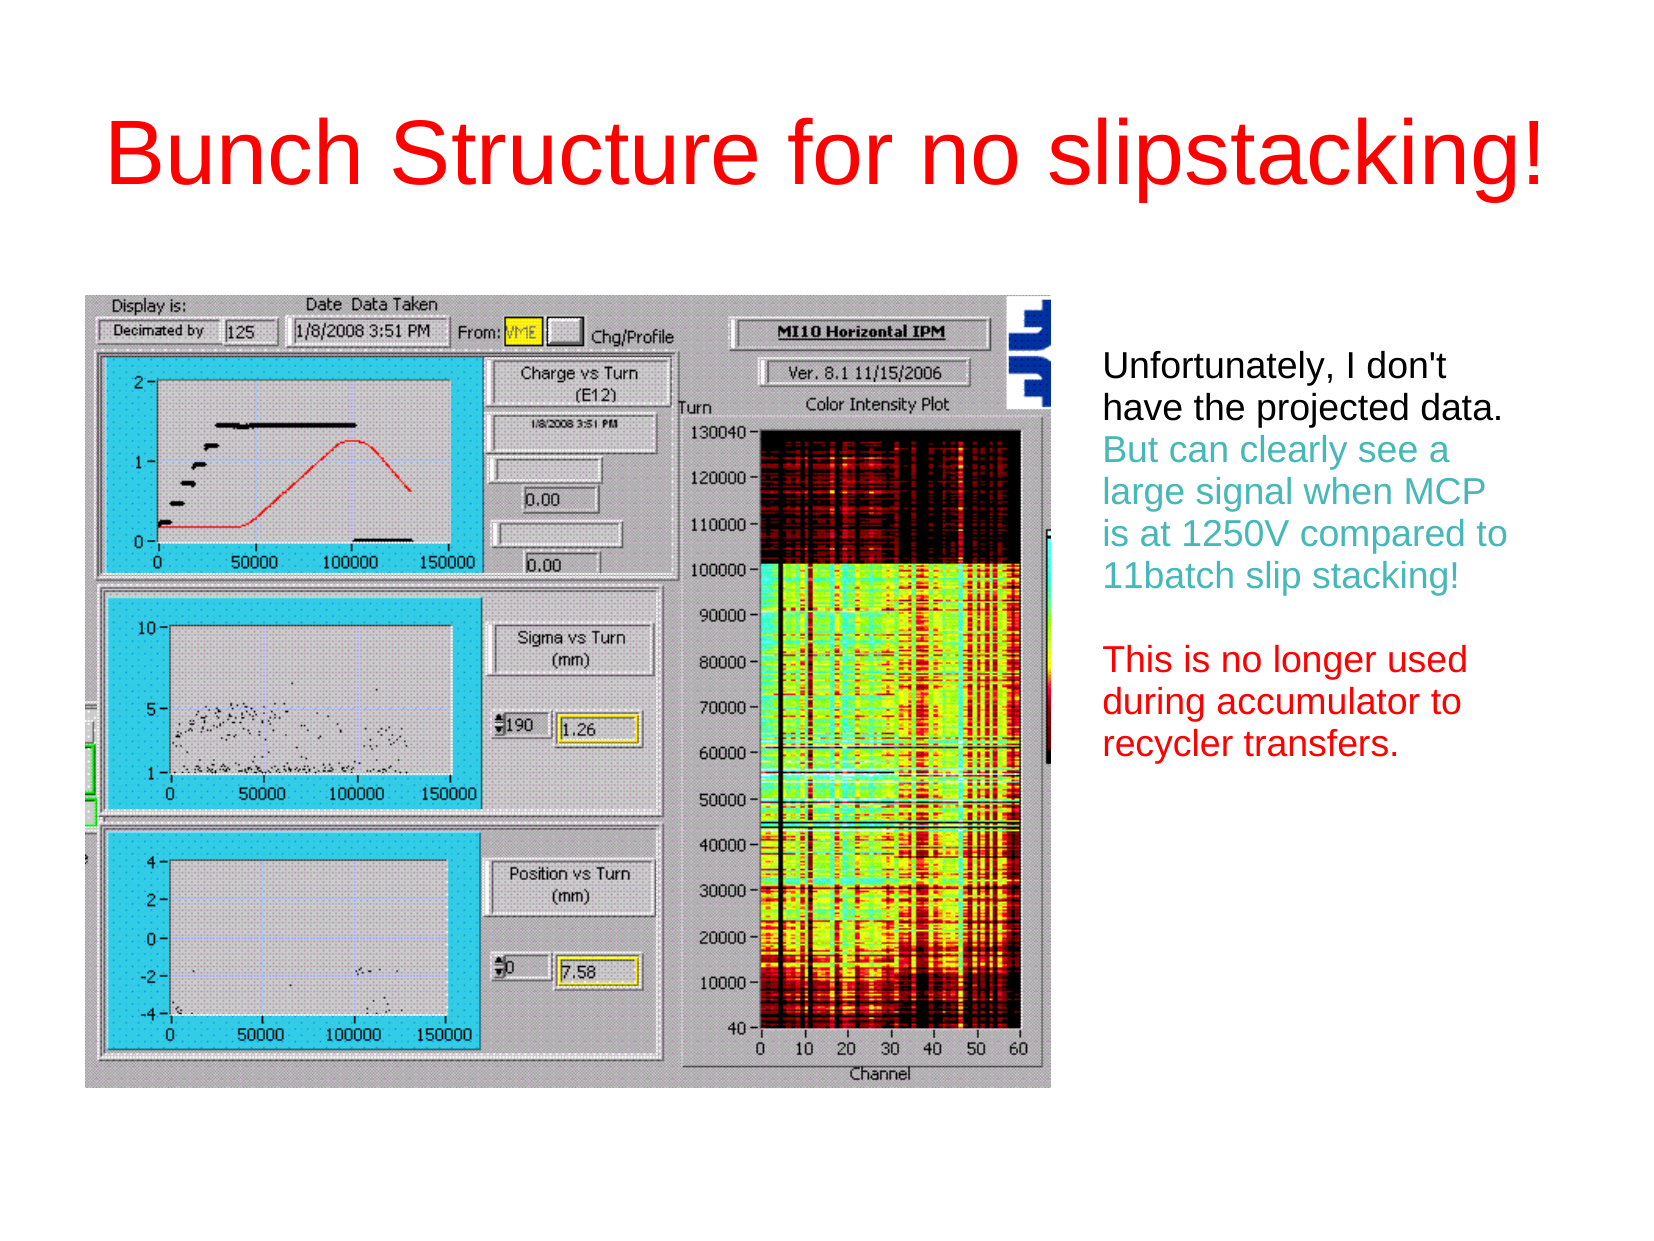

# Bunch Structure for no slipstacking!
Unfortunately, I don't have the projected data. But can clearly see a large signal when MCP is at 1250V compared to 11batch slip stacking!
This is no longer used during accumulator to recycler transfers.